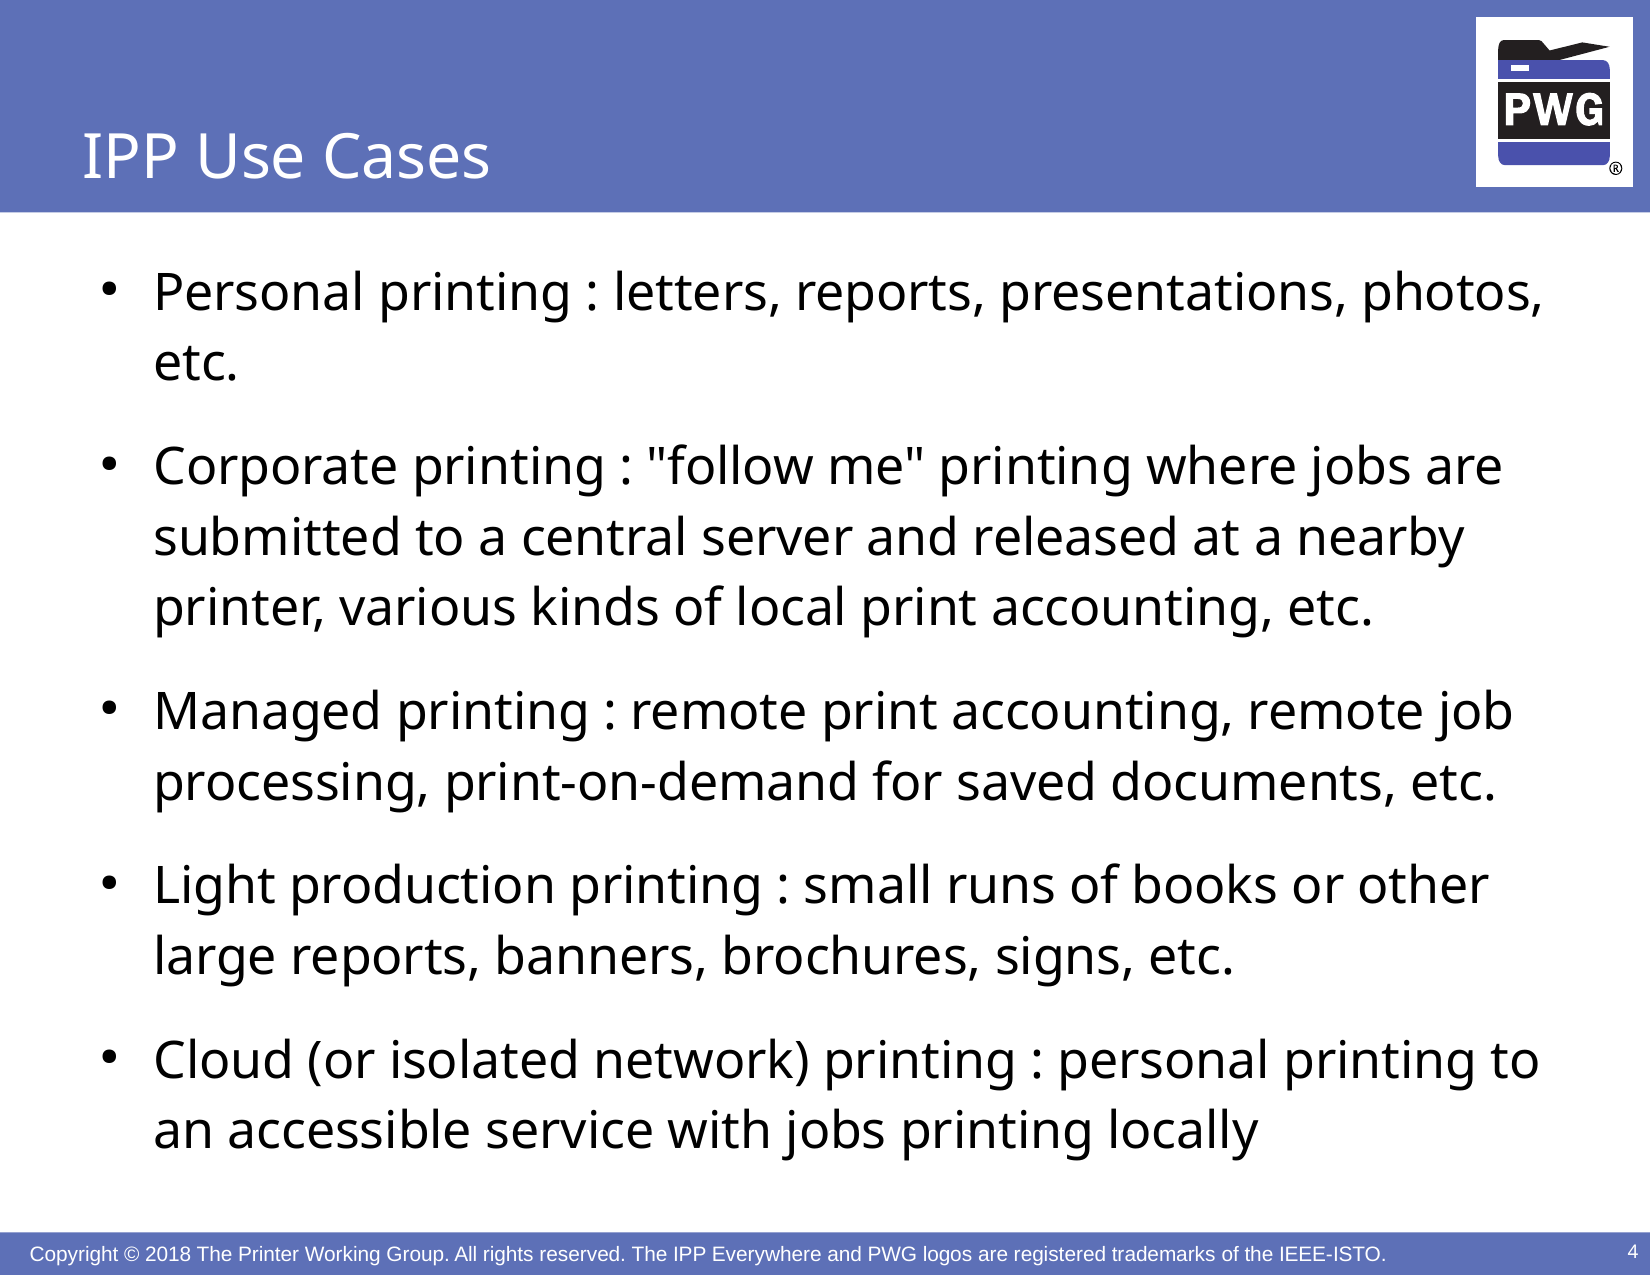

# IPP Use Cases
Personal printing : letters, reports, presentations, photos, etc.
Corporate printing : "follow me" printing where jobs are submitted to a central server and released at a nearby printer, various kinds of local print accounting, etc.
Managed printing : remote print accounting, remote job processing, print-on-demand for saved documents, etc.
Light production printing : small runs of books or other large reports, banners, brochures, signs, etc.
Cloud (or isolated network) printing : personal printing to an accessible service with jobs printing locally